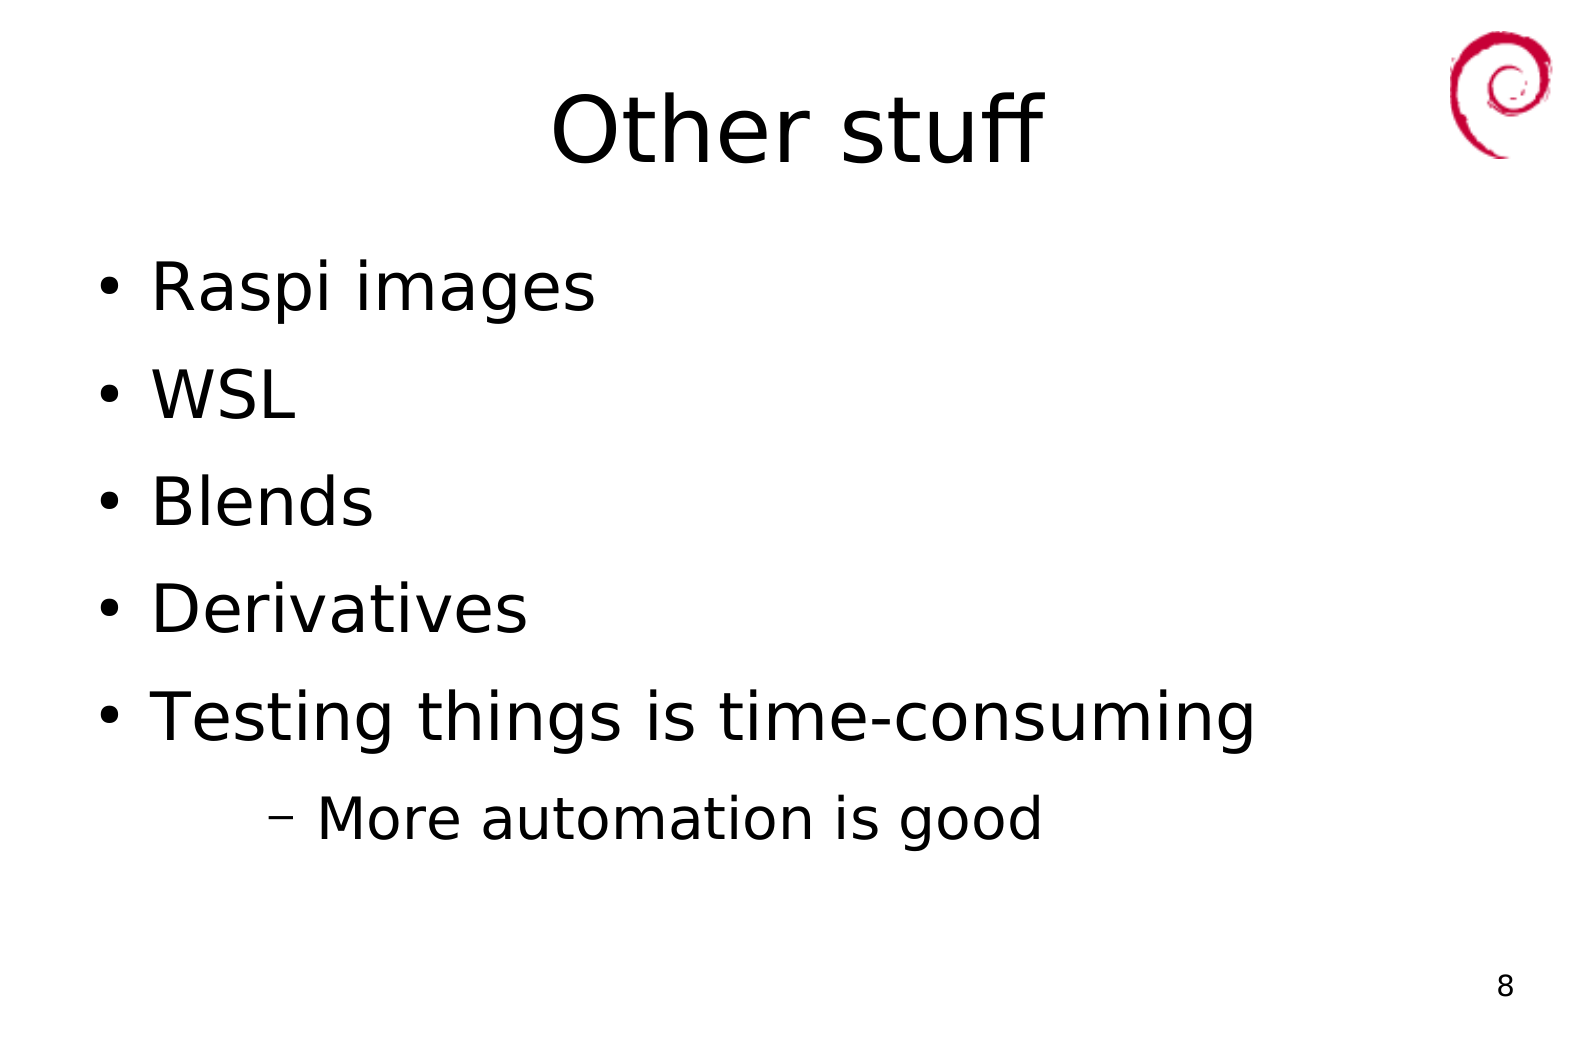

# Other stuff
Raspi images
WSL
Blends
Derivatives
Testing things is time-consuming
More automation is good
8